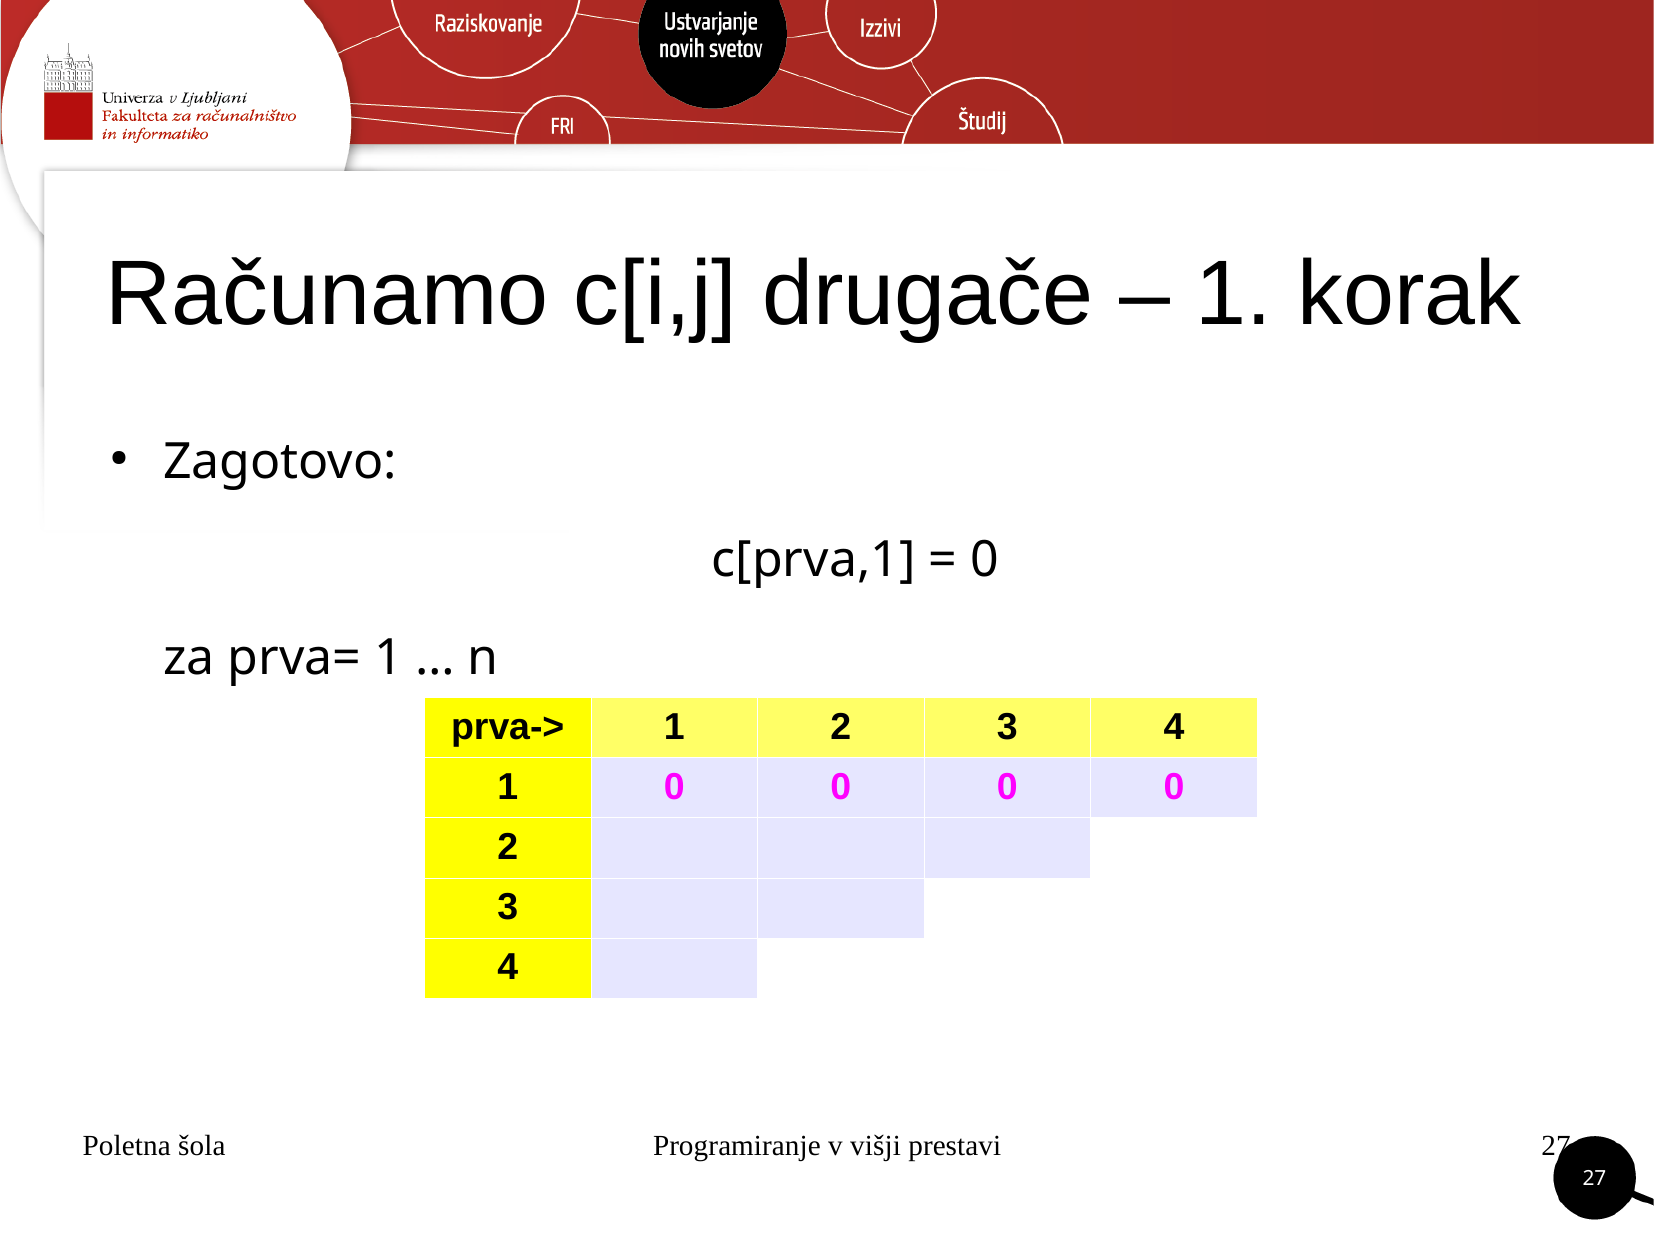

# Računamo c[i,j] drugače – 1. korak
Zagotovo:
c[prva,1] = 0
za prva= 1 … n
| prva-> | 1 | 2 | 3 | 4 |
| --- | --- | --- | --- | --- |
| 1 | 0 | 0 | 0 | 0 |
| 2 | | | | |
| 3 | | | | |
| 4 | | | | |
Poletna šola
Programiranje v višji prestavi
27